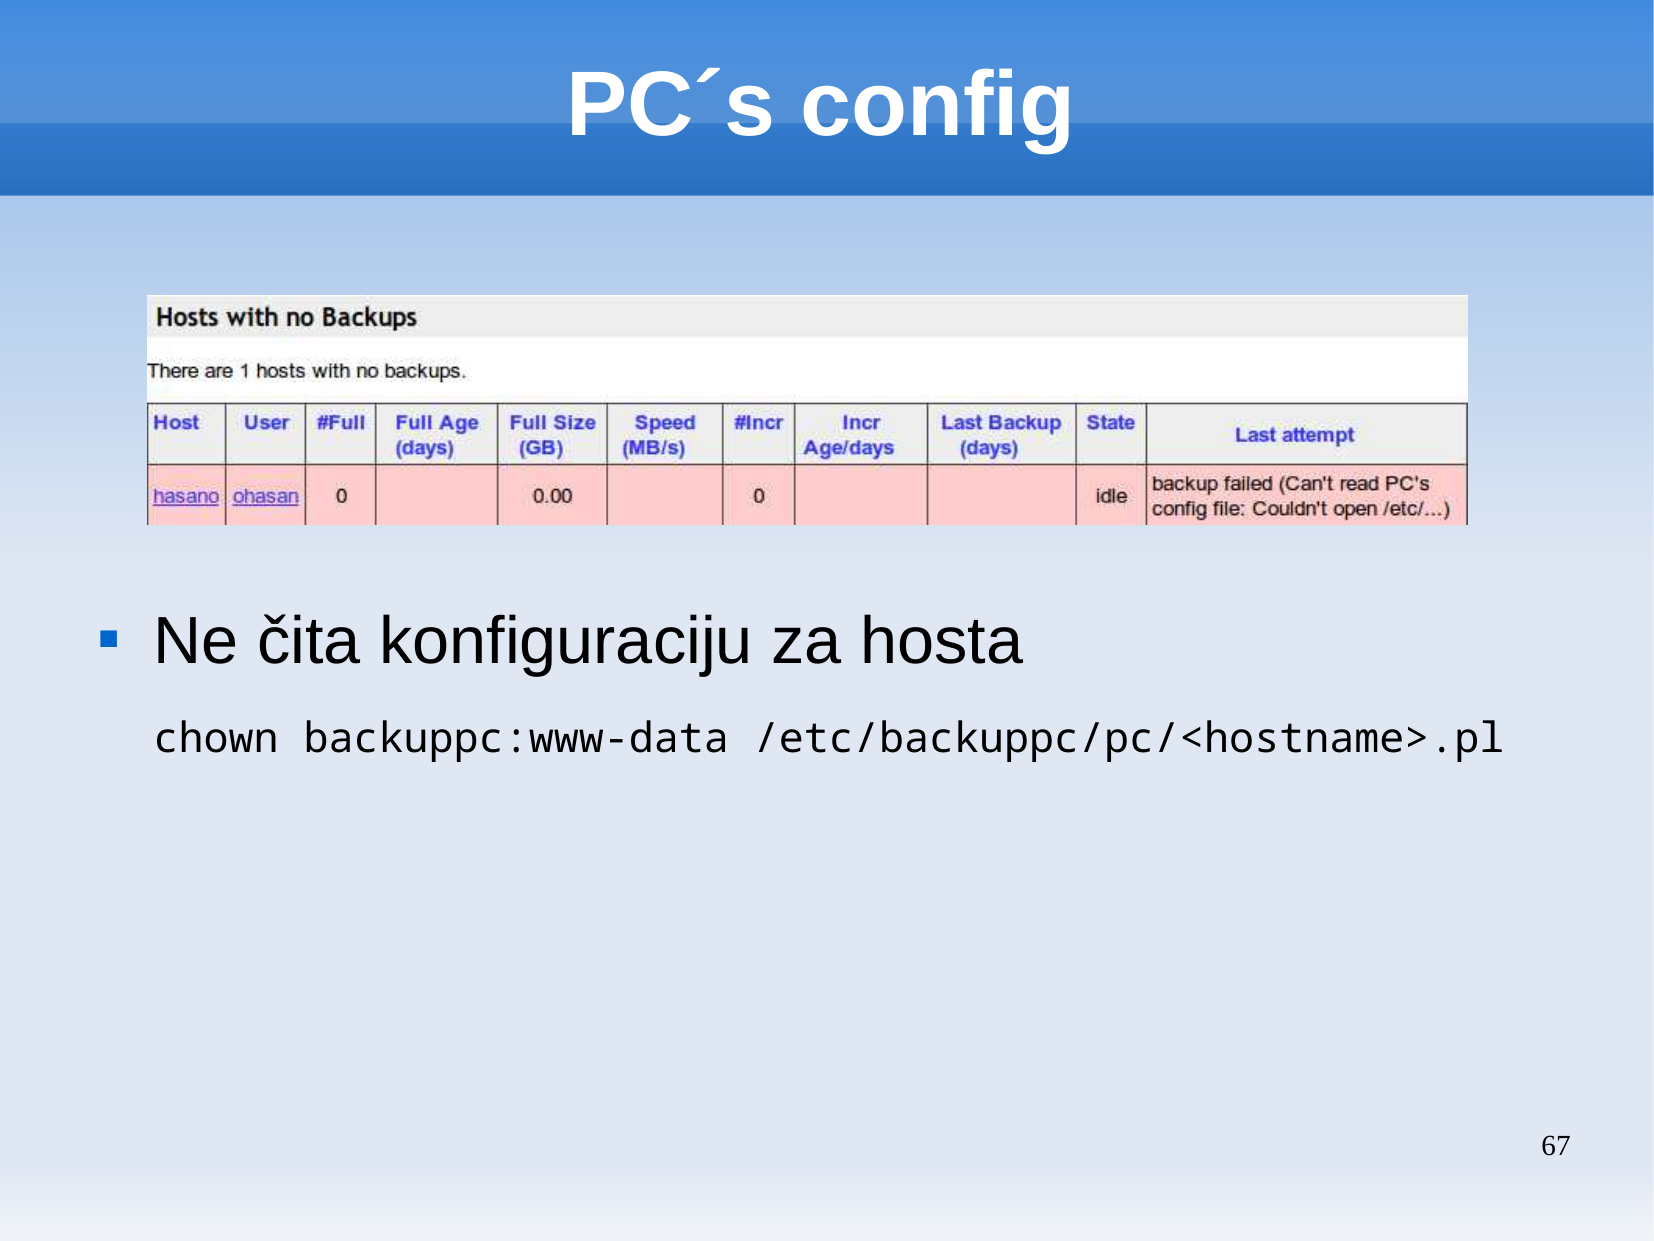

# PC´s config
Ne čita konfiguraciju za hosta
chown backuppc:www-data /etc/backuppc/pc/<hostname>.pl
67